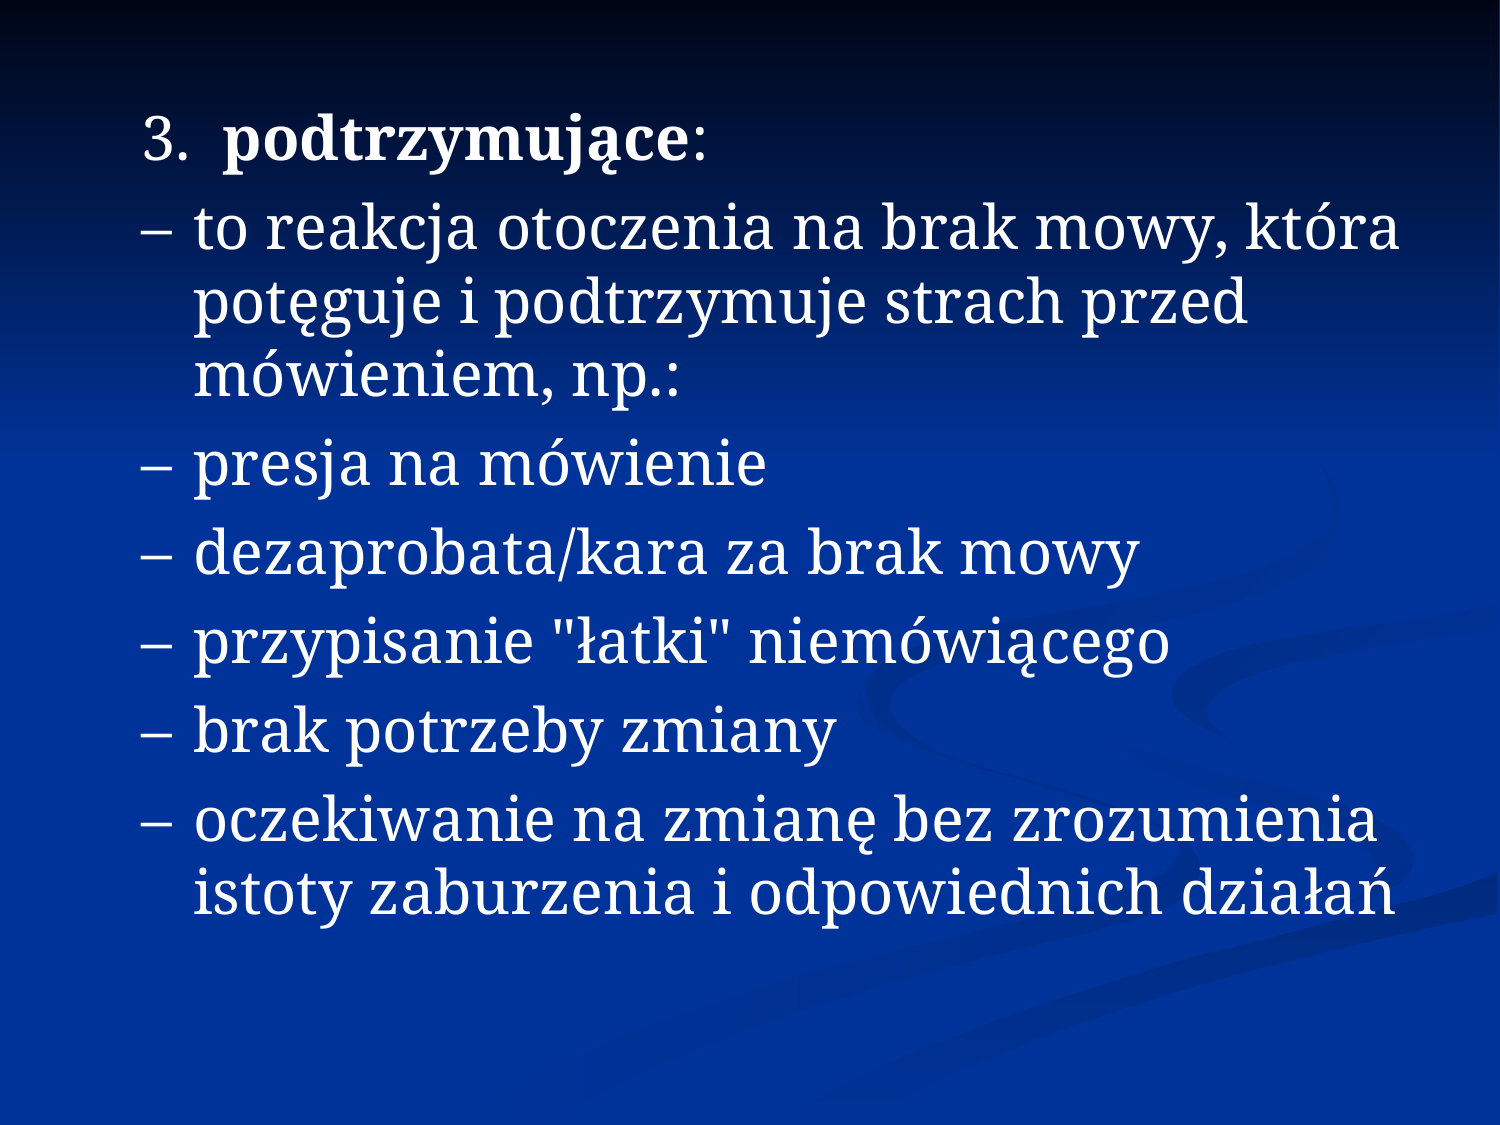

# 3. podtrzymujące:
–	to reakcja otoczenia na brak mowy, która potęguje i podtrzymuje strach przed mówieniem, np.:
–	presja na mówienie
–	dezaprobata/kara za brak mowy
–	przypisanie "łatki" niemówiącego
–	brak potrzeby zmiany
–	oczekiwanie na zmianę bez zrozumienia istoty zaburzenia i odpowiednich działań